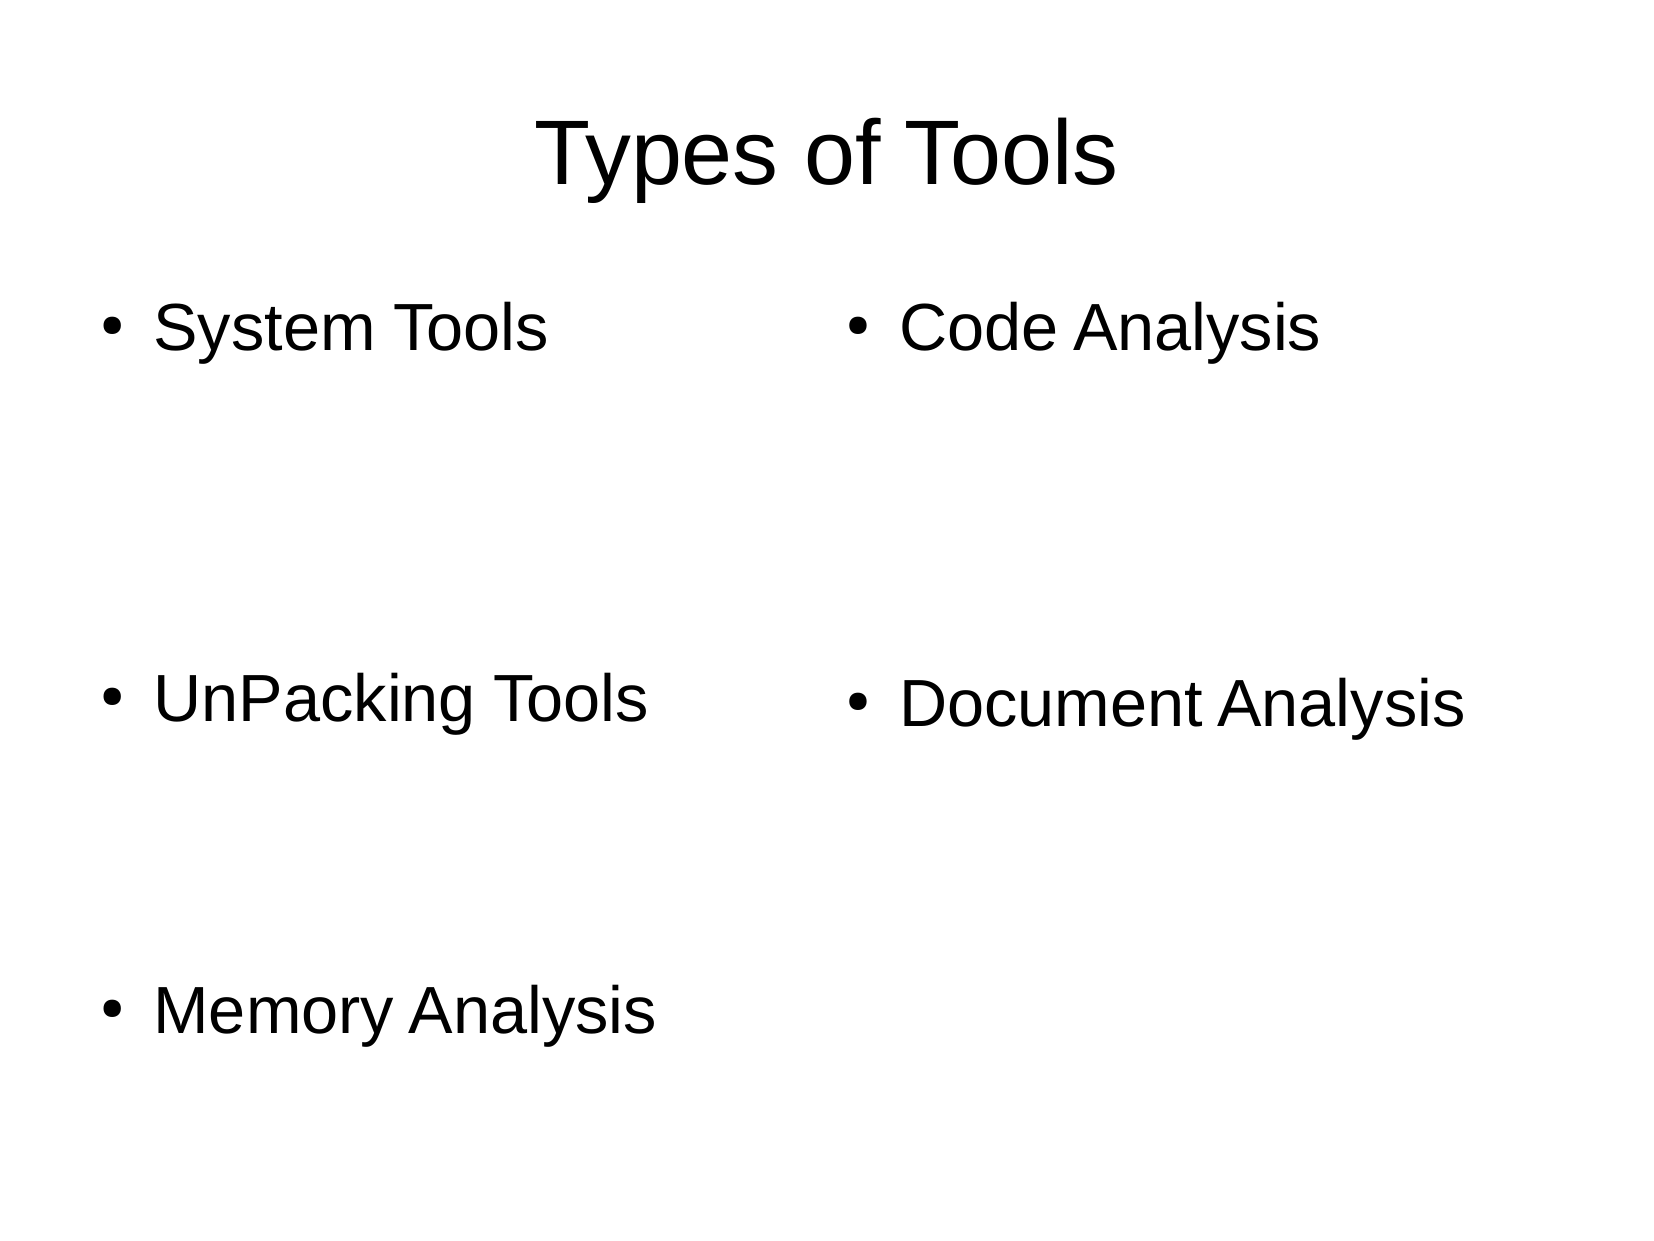

# Types of Tools
System Tools
Code Analysis
UnPacking Tools
Memory Analysis
Document Analysis